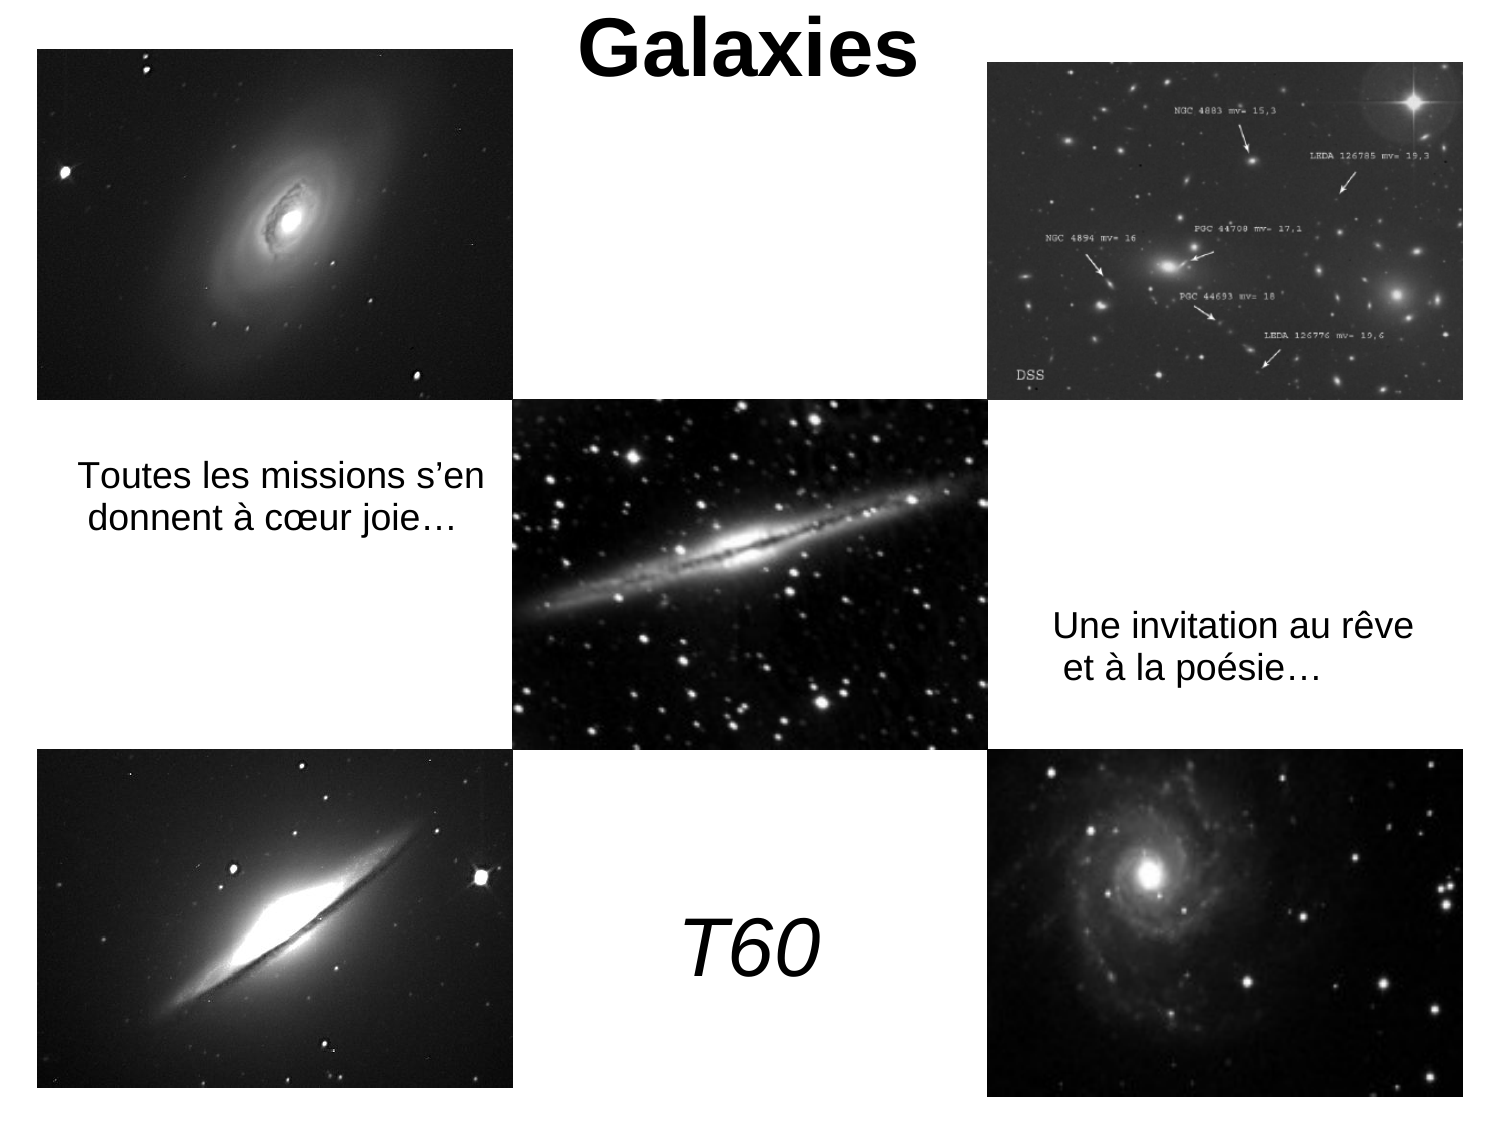

Galaxies
Toutes les missions s’en
 donnent à cœur joie…
Une invitation au rêve
 et à la poésie…
T60